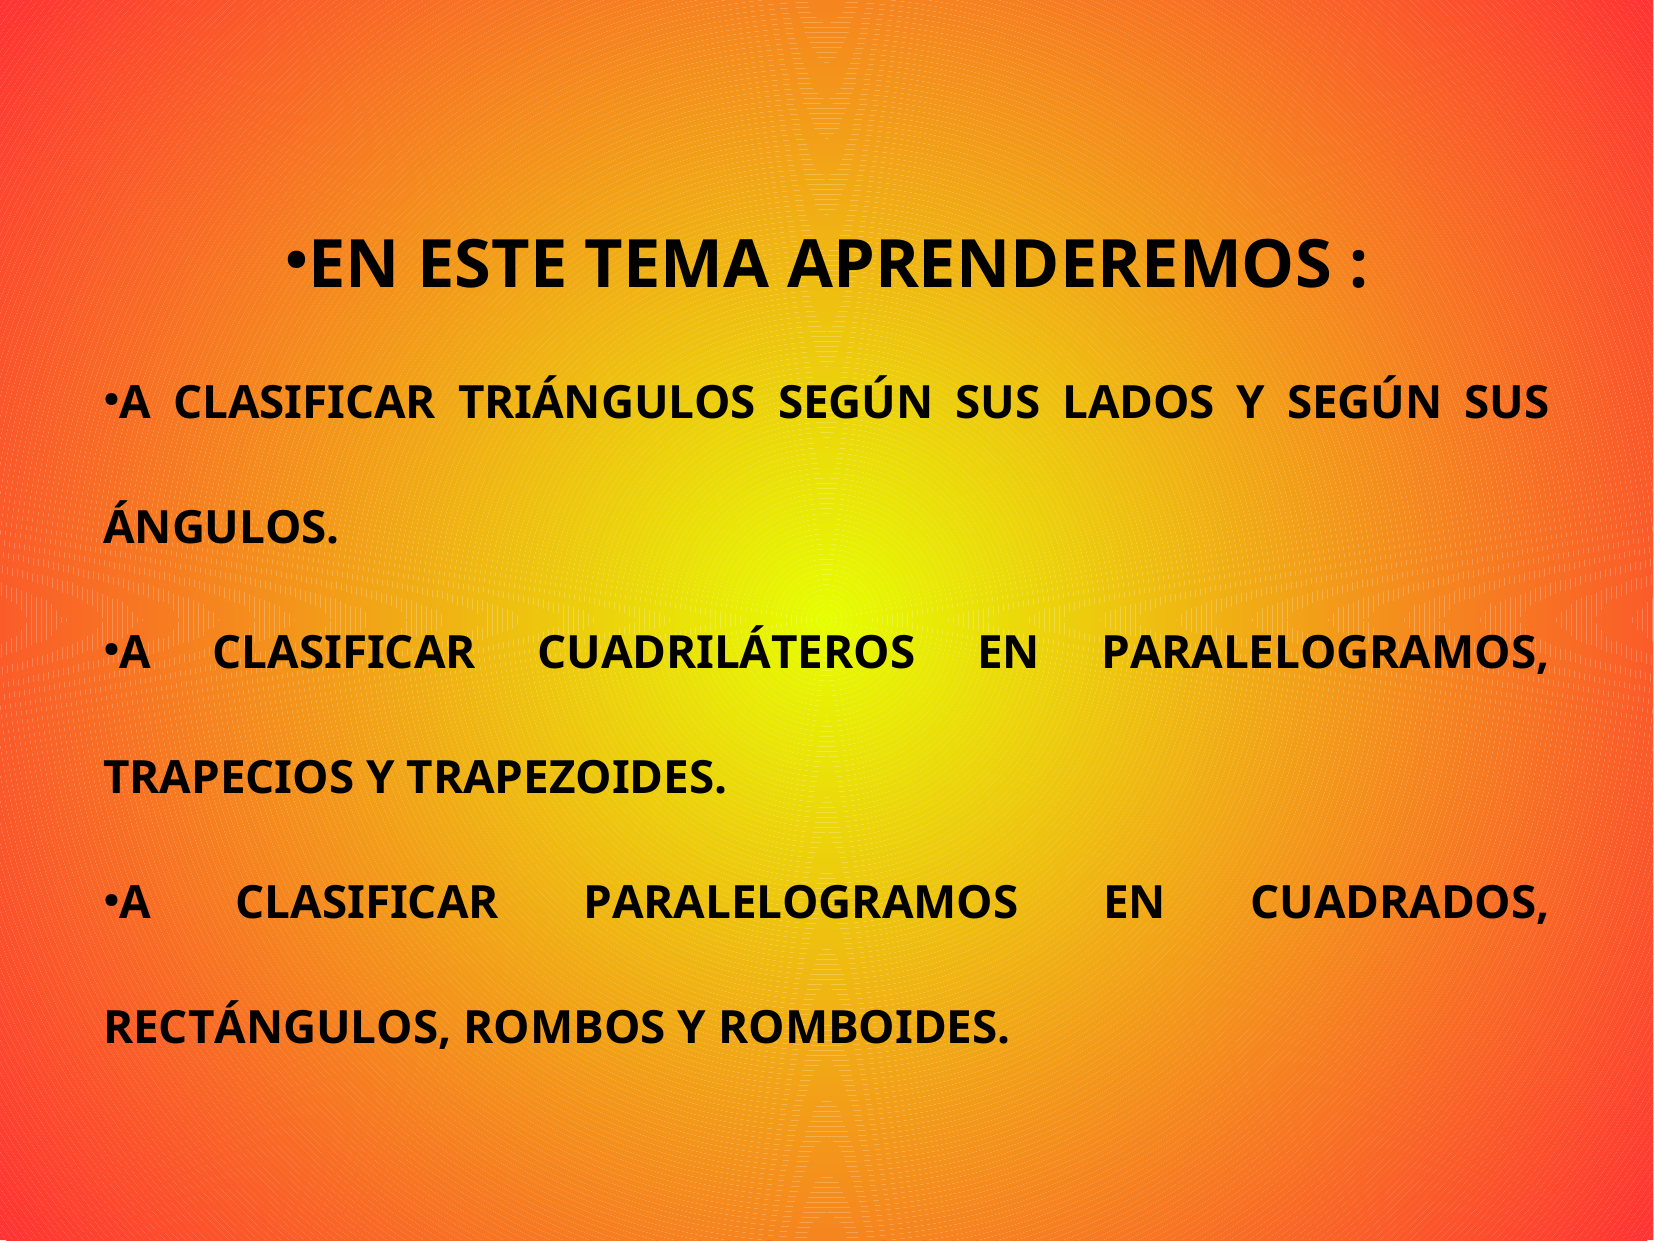

EN ESTE TEMA APRENDEREMOS :
A CLASIFICAR TRIÁNGULOS SEGÚN SUS LADOS Y SEGÚN SUS ÁNGULOS.
A CLASIFICAR CUADRILÁTEROS EN PARALELOGRAMOS, TRAPECIOS Y TRAPEZOIDES.
A CLASIFICAR PARALELOGRAMOS EN CUADRADOS, RECTÁNGULOS, ROMBOS Y ROMBOIDES.